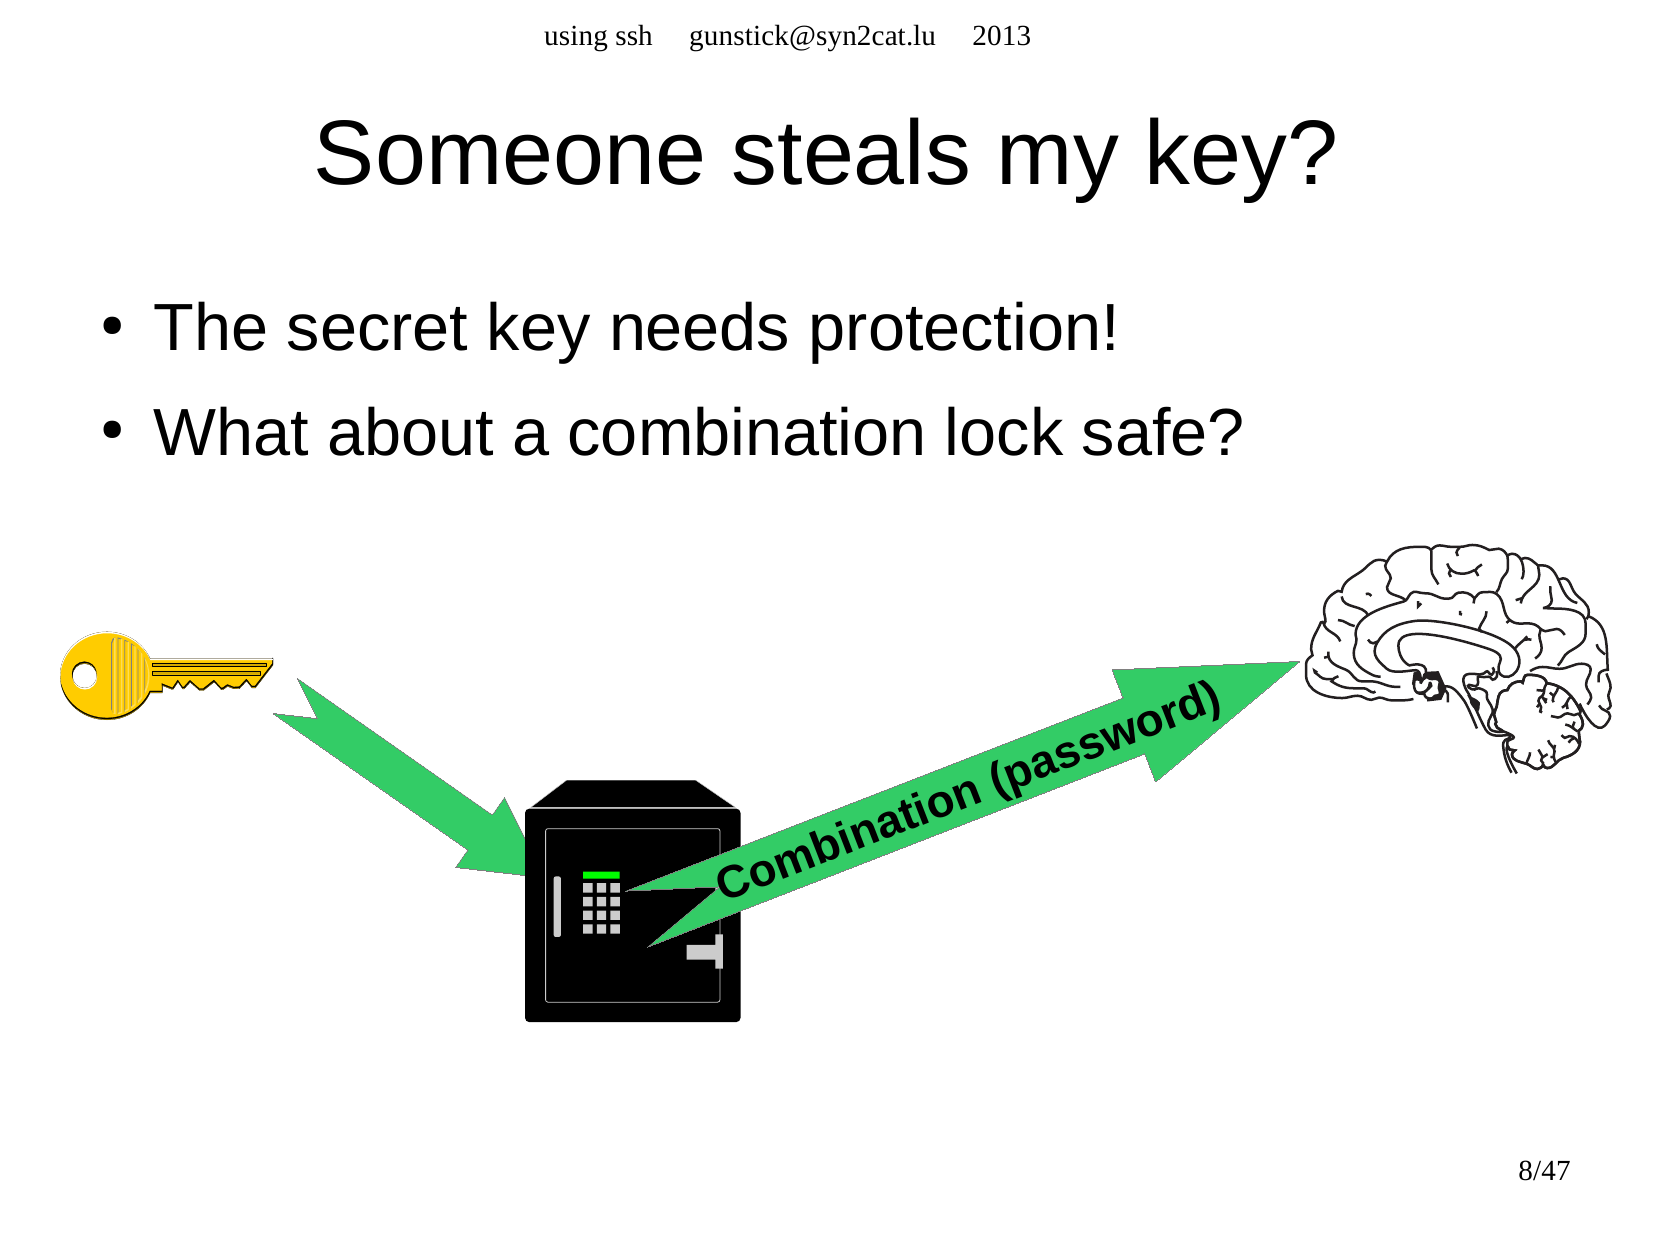

using ssh gunstick@syn2cat.lu 2013
# Someone steals my key?
The secret key needs protection!
What about a combination lock safe?
Combination (password)
8